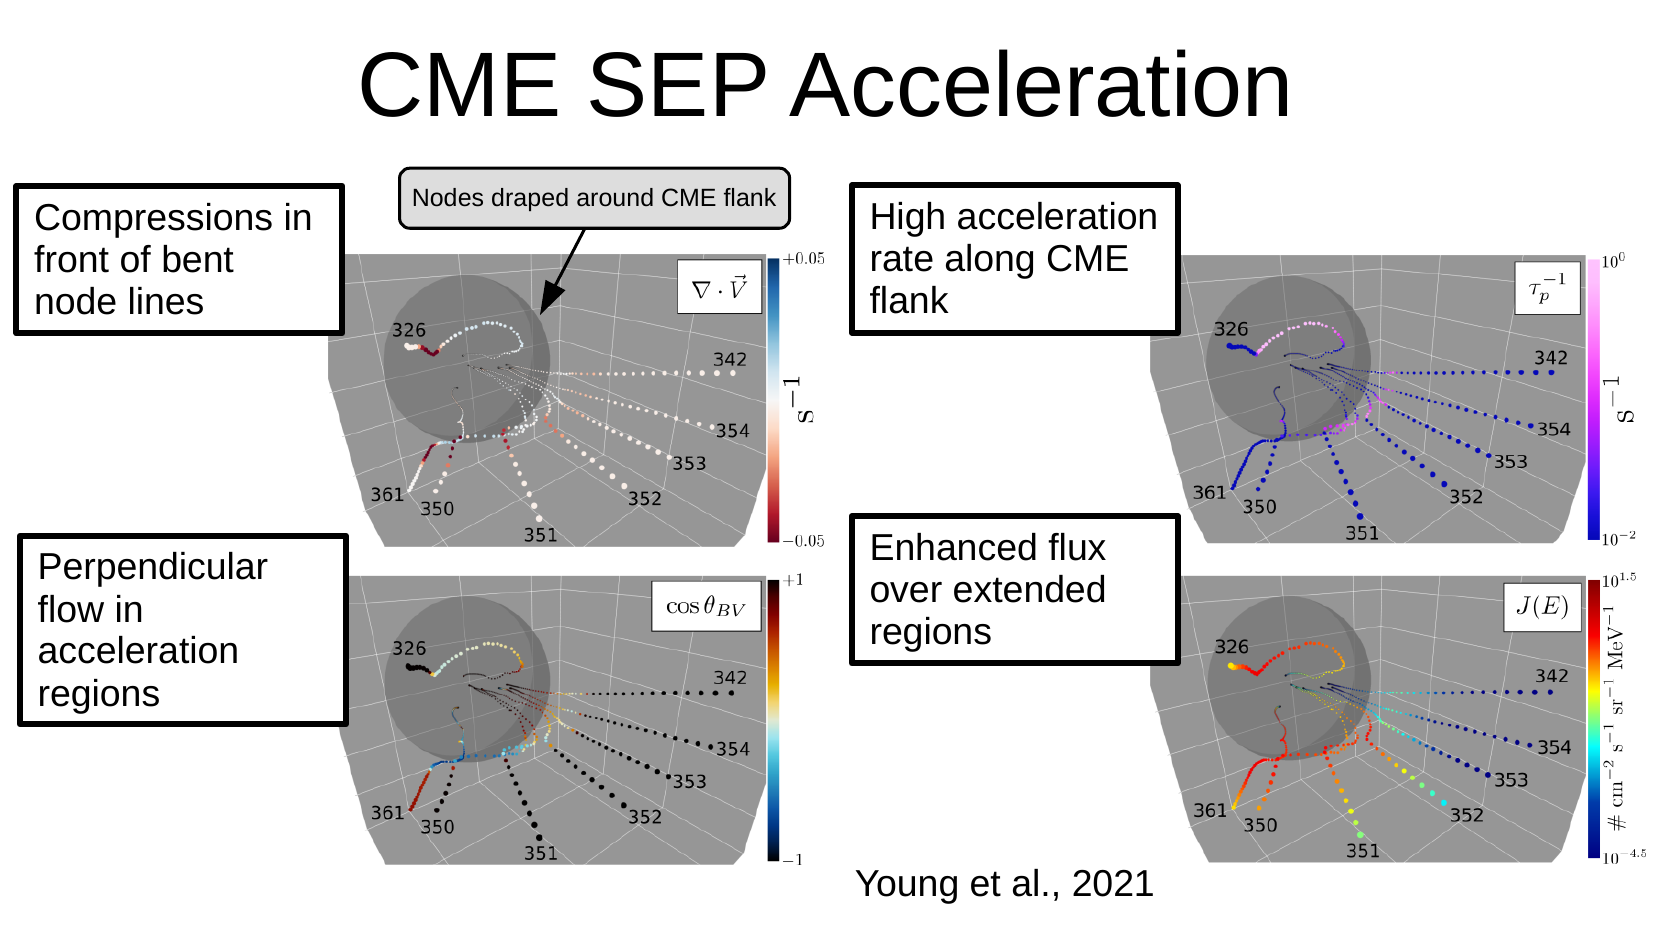

# CME SEP Acceleration
Nodes draped around CME flank
High acceleration rate along CME flank
Enhanced flux over extended regions
Compressions in front of bent node lines
Perpendicular flow in acceleration regions
Young et al., 2021